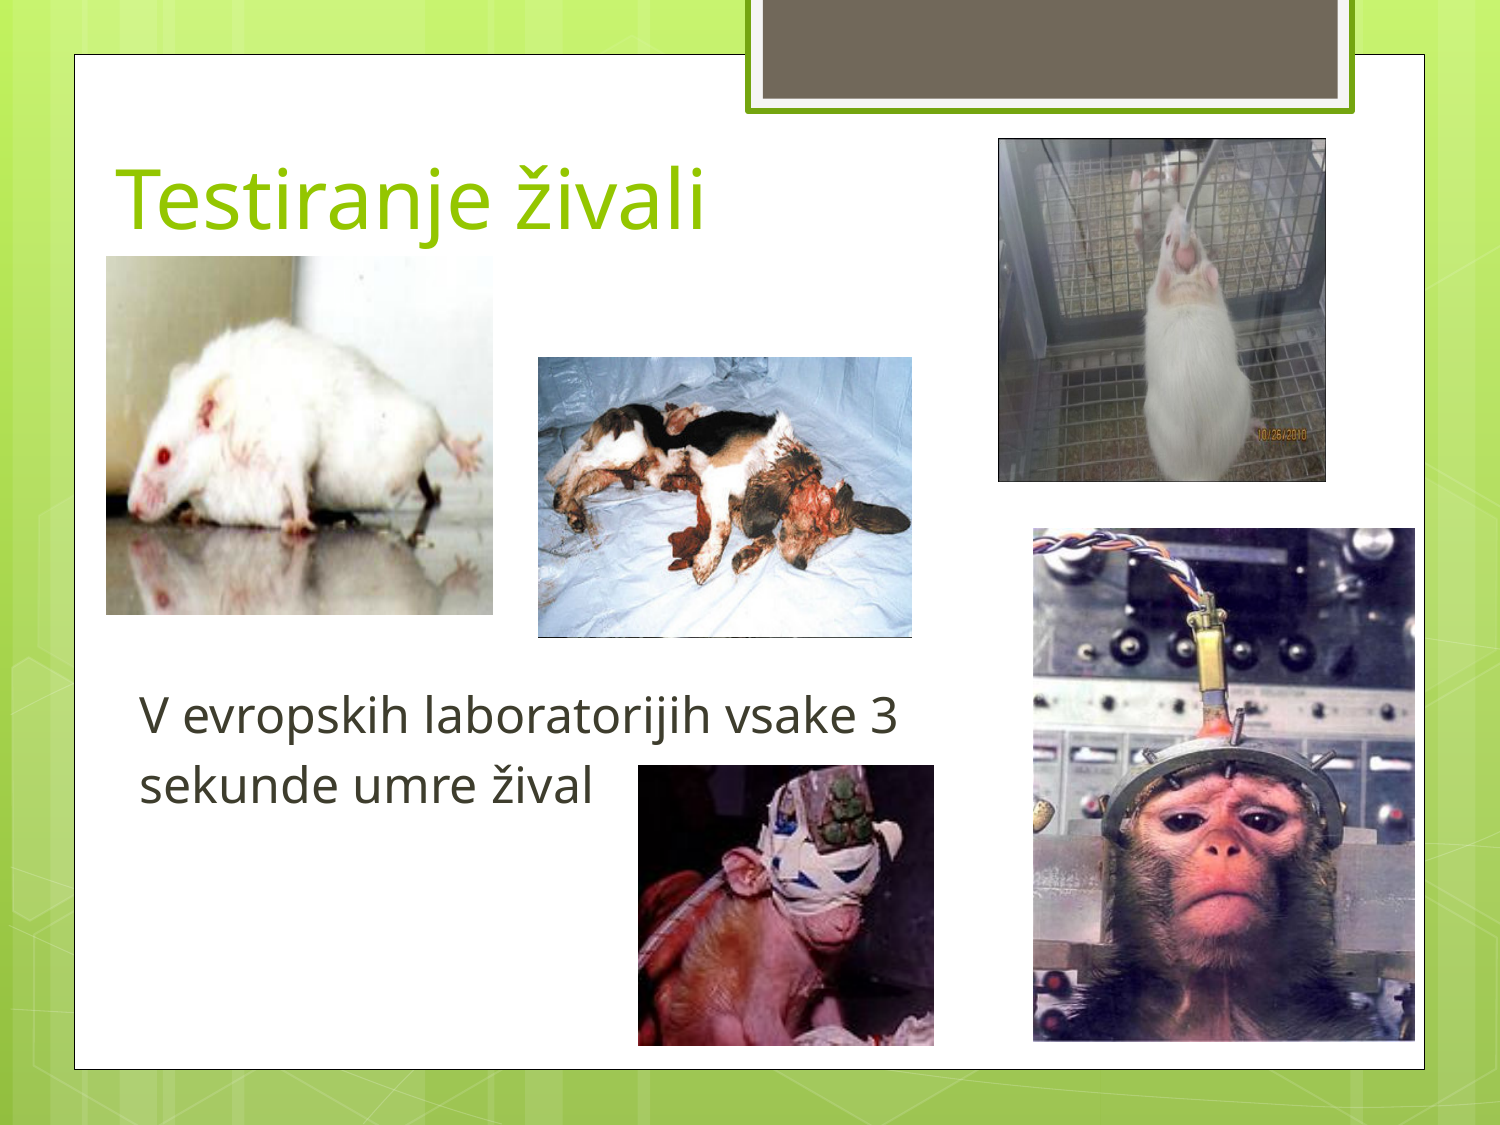

# Testiranje živali
V evropskih laboratorijih vsake 3
sekunde umre žival